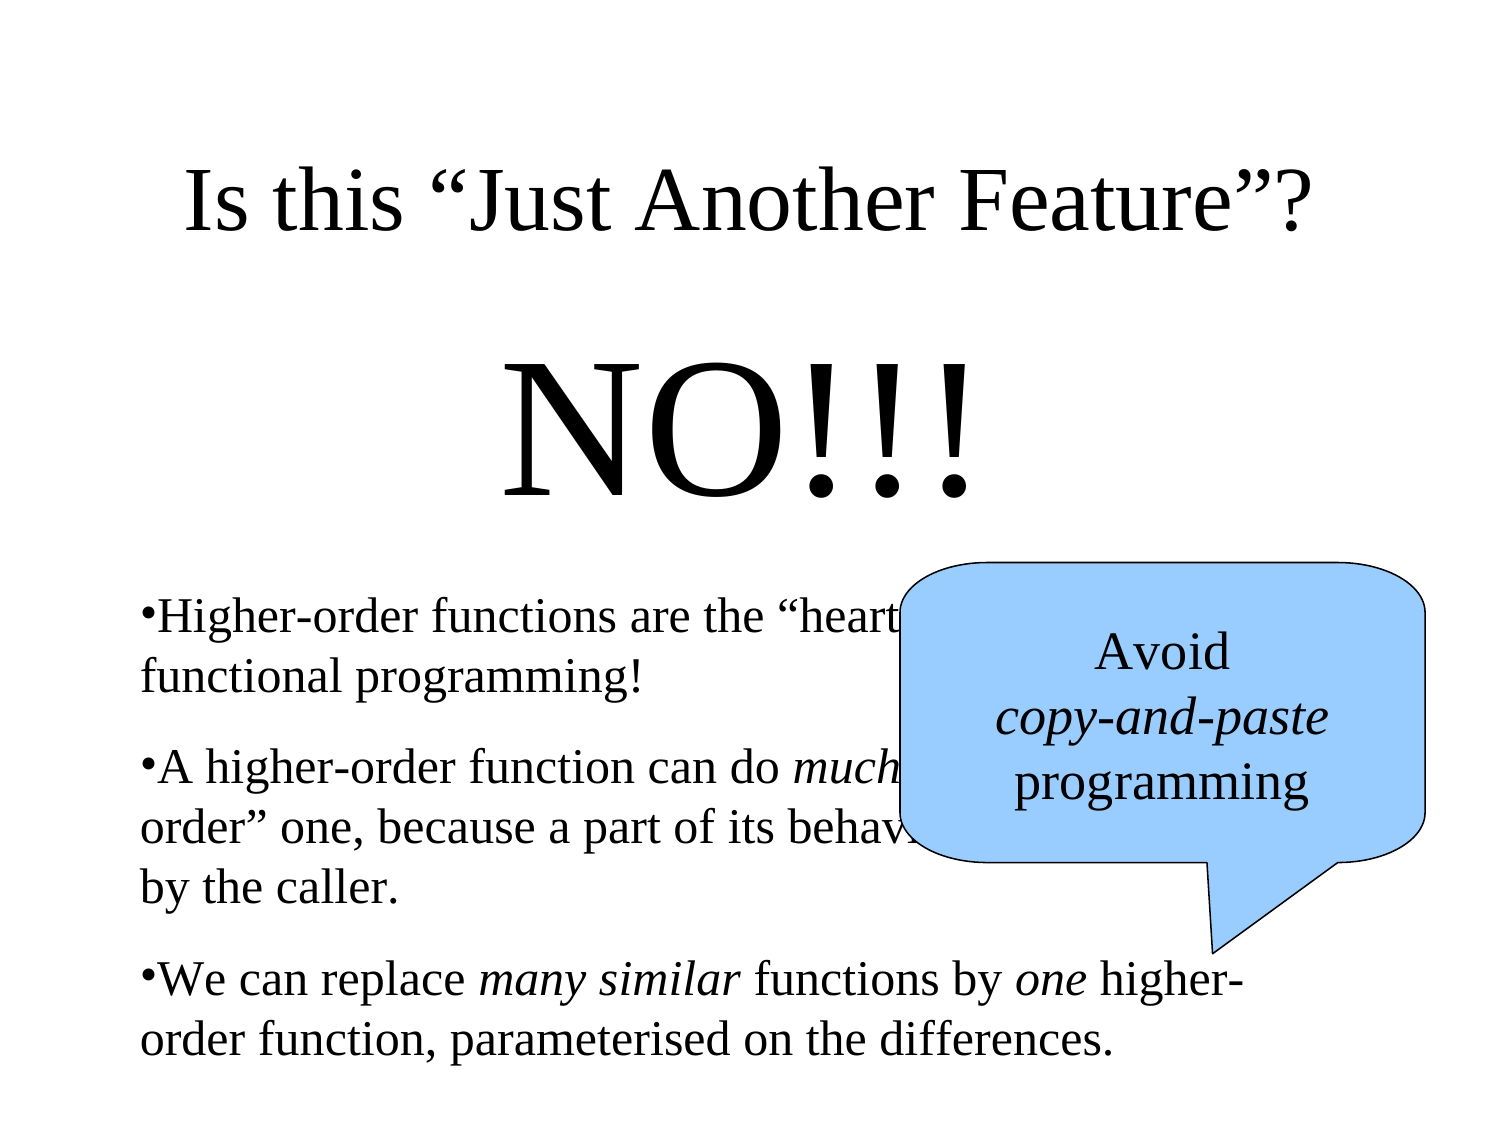

# Is this “Just Another Feature”?
NO!!!
Avoid
copy-and-paste
programming
Higher-order functions are the “heart and soul” of functional programming!
A higher-order function can do much more than a “first order” one, because a part of its behaviour can be controlled by the caller.
We can replace many similar functions by one higher-order function, parameterised on the differences.